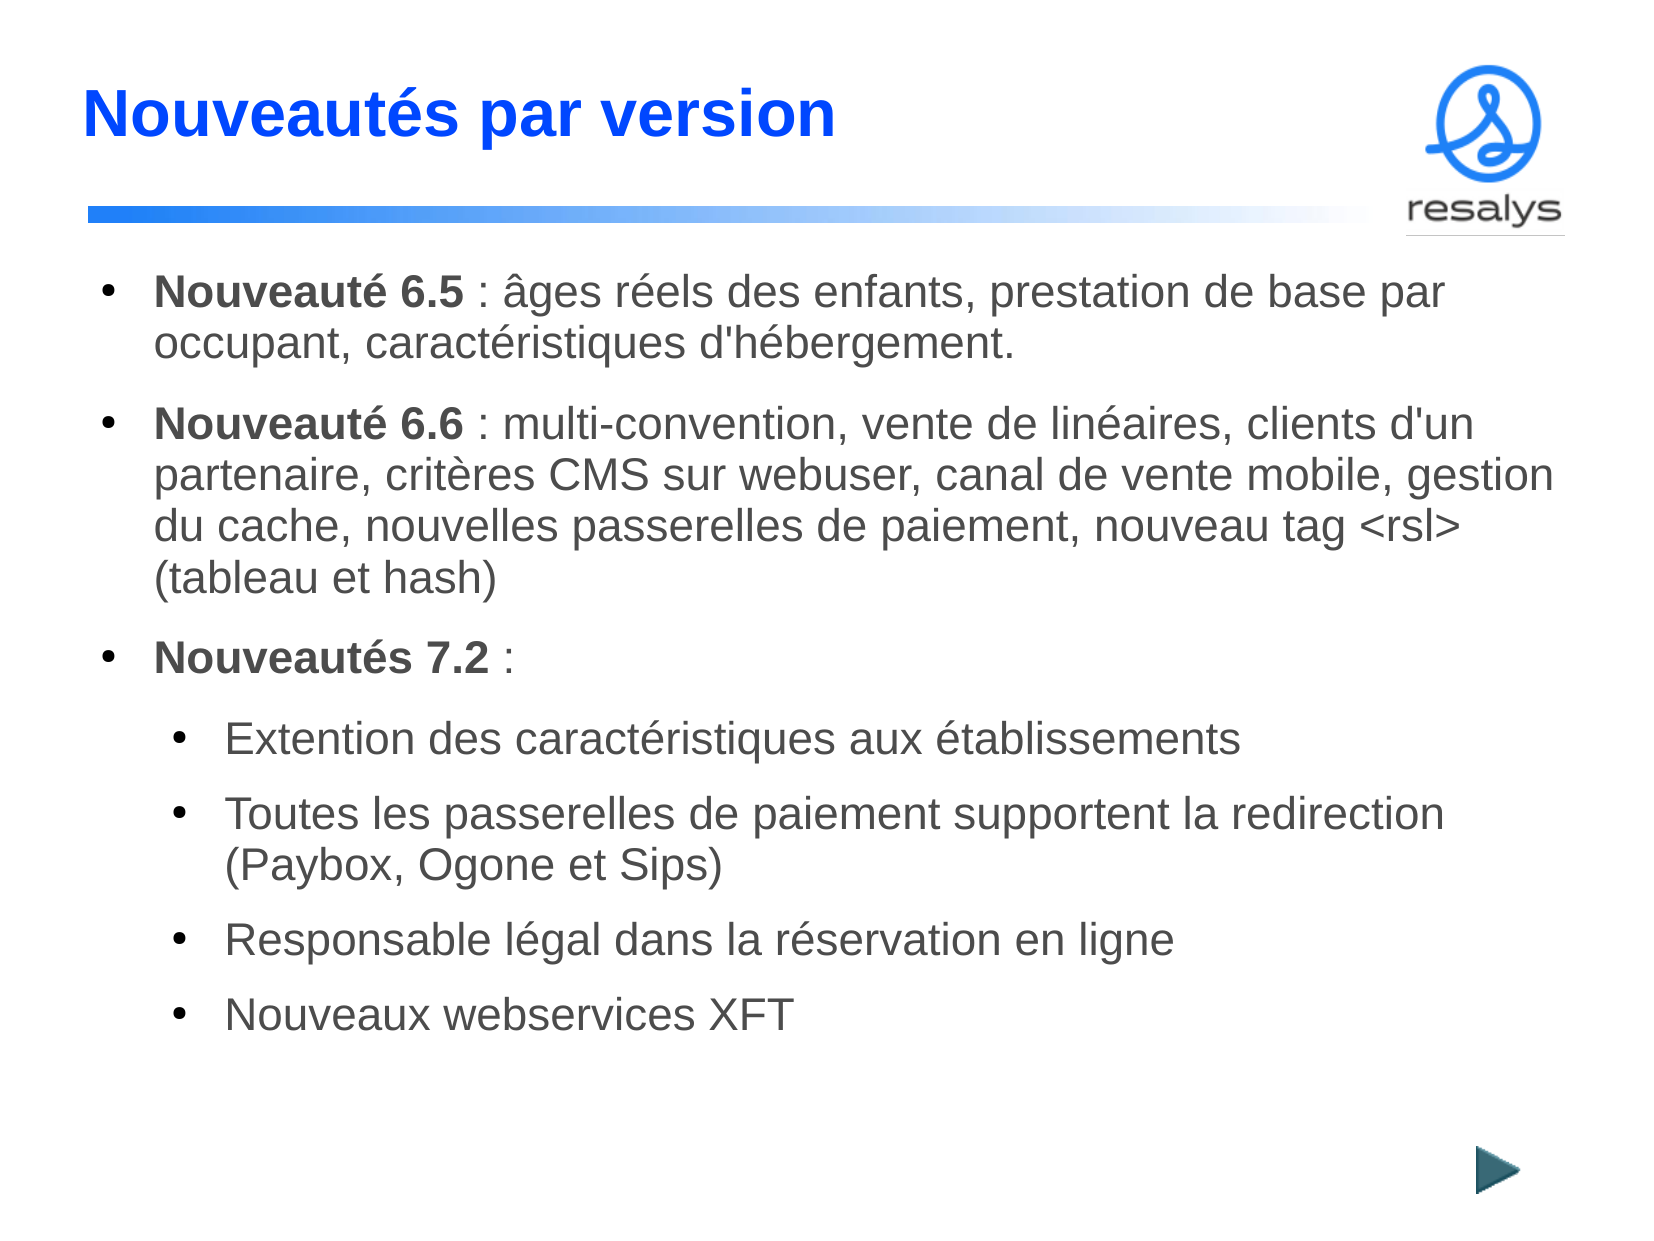

# Nouveautés par version
Nouveauté 6.5 : âges réels des enfants, prestation de base par occupant, caractéristiques d'hébergement.
Nouveauté 6.6 : multi-convention, vente de linéaires, clients d'un partenaire, critères CMS sur webuser, canal de vente mobile, gestion du cache, nouvelles passerelles de paiement, nouveau tag <rsl> (tableau et hash)
Nouveautés 7.2 :
Extention des caractéristiques aux établissements
Toutes les passerelles de paiement supportent la redirection (Paybox, Ogone et Sips)
Responsable légal dans la réservation en ligne
Nouveaux webservices XFT